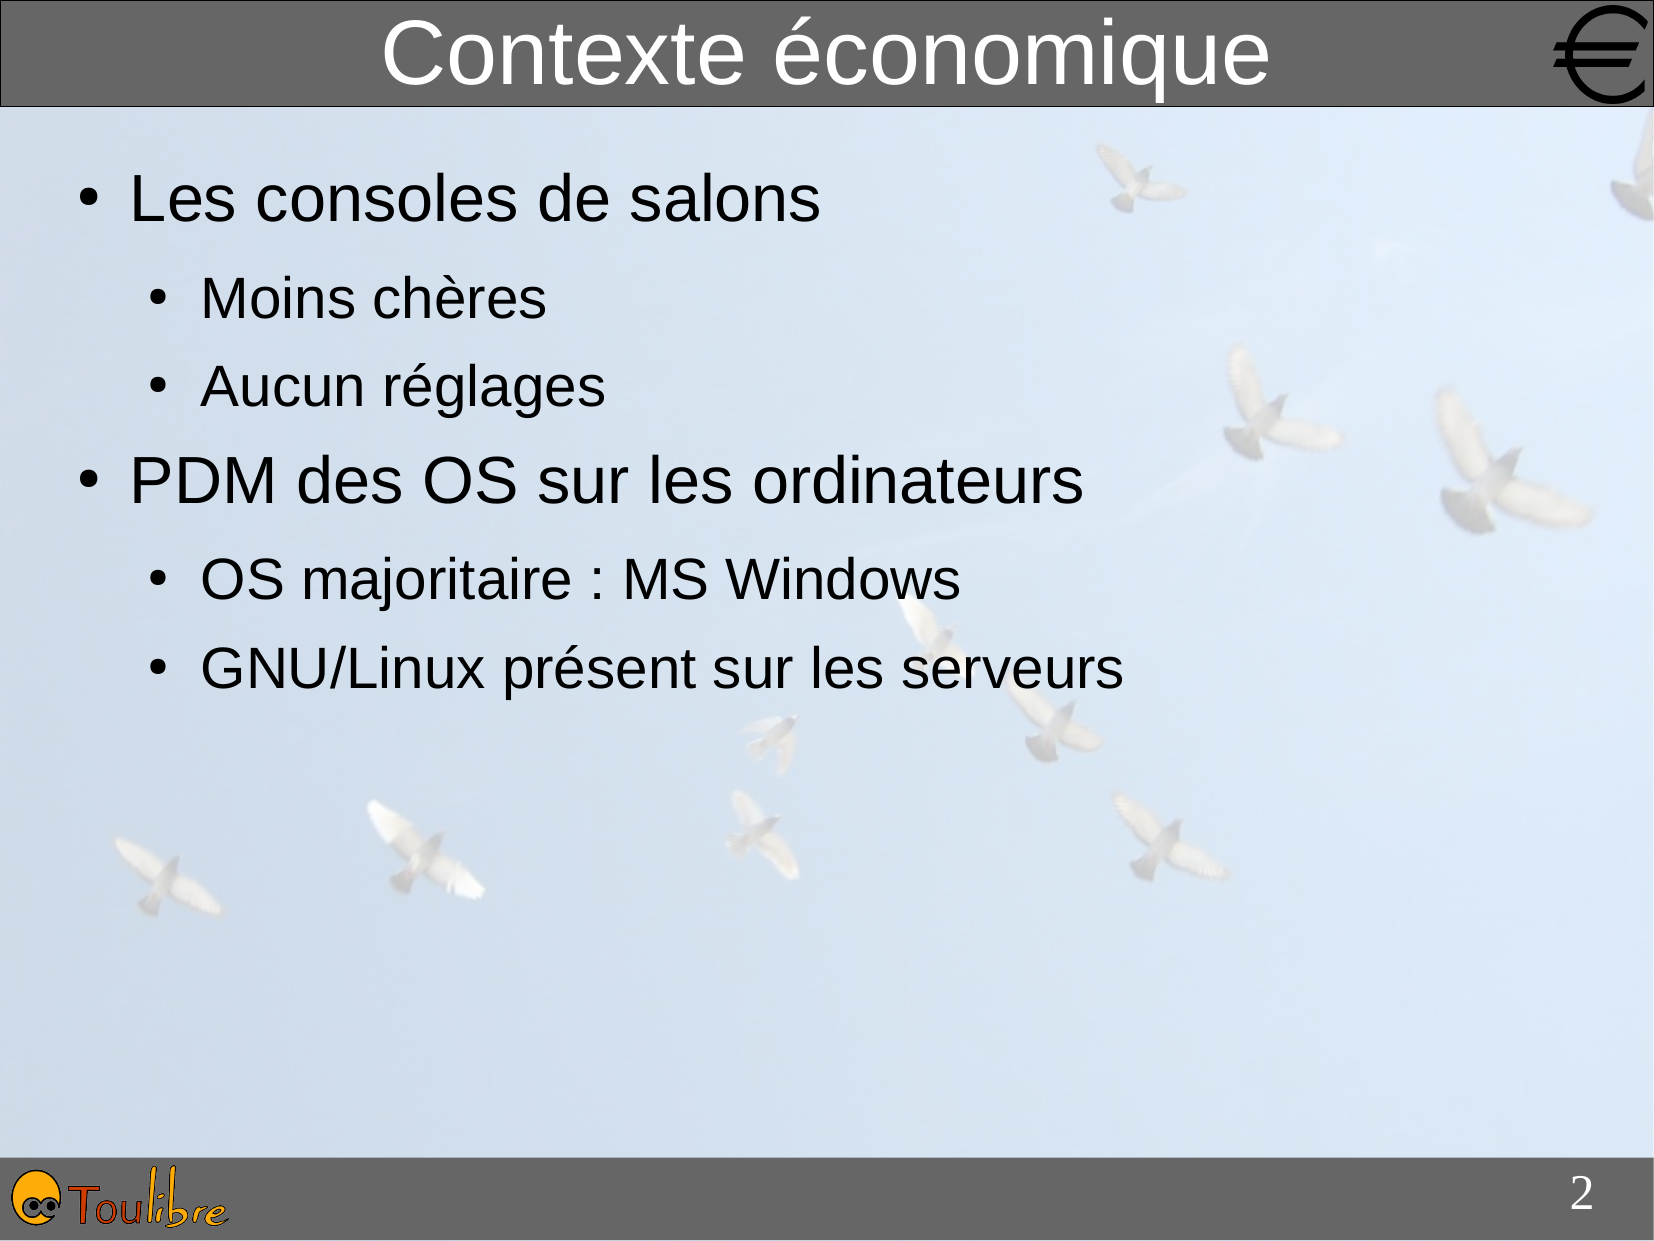

# Contexte économique
Les consoles de salons
Moins chères
Aucun réglages
PDM des OS sur les ordinateurs
OS majoritaire : MS Windows
GNU/Linux présent sur les serveurs
2